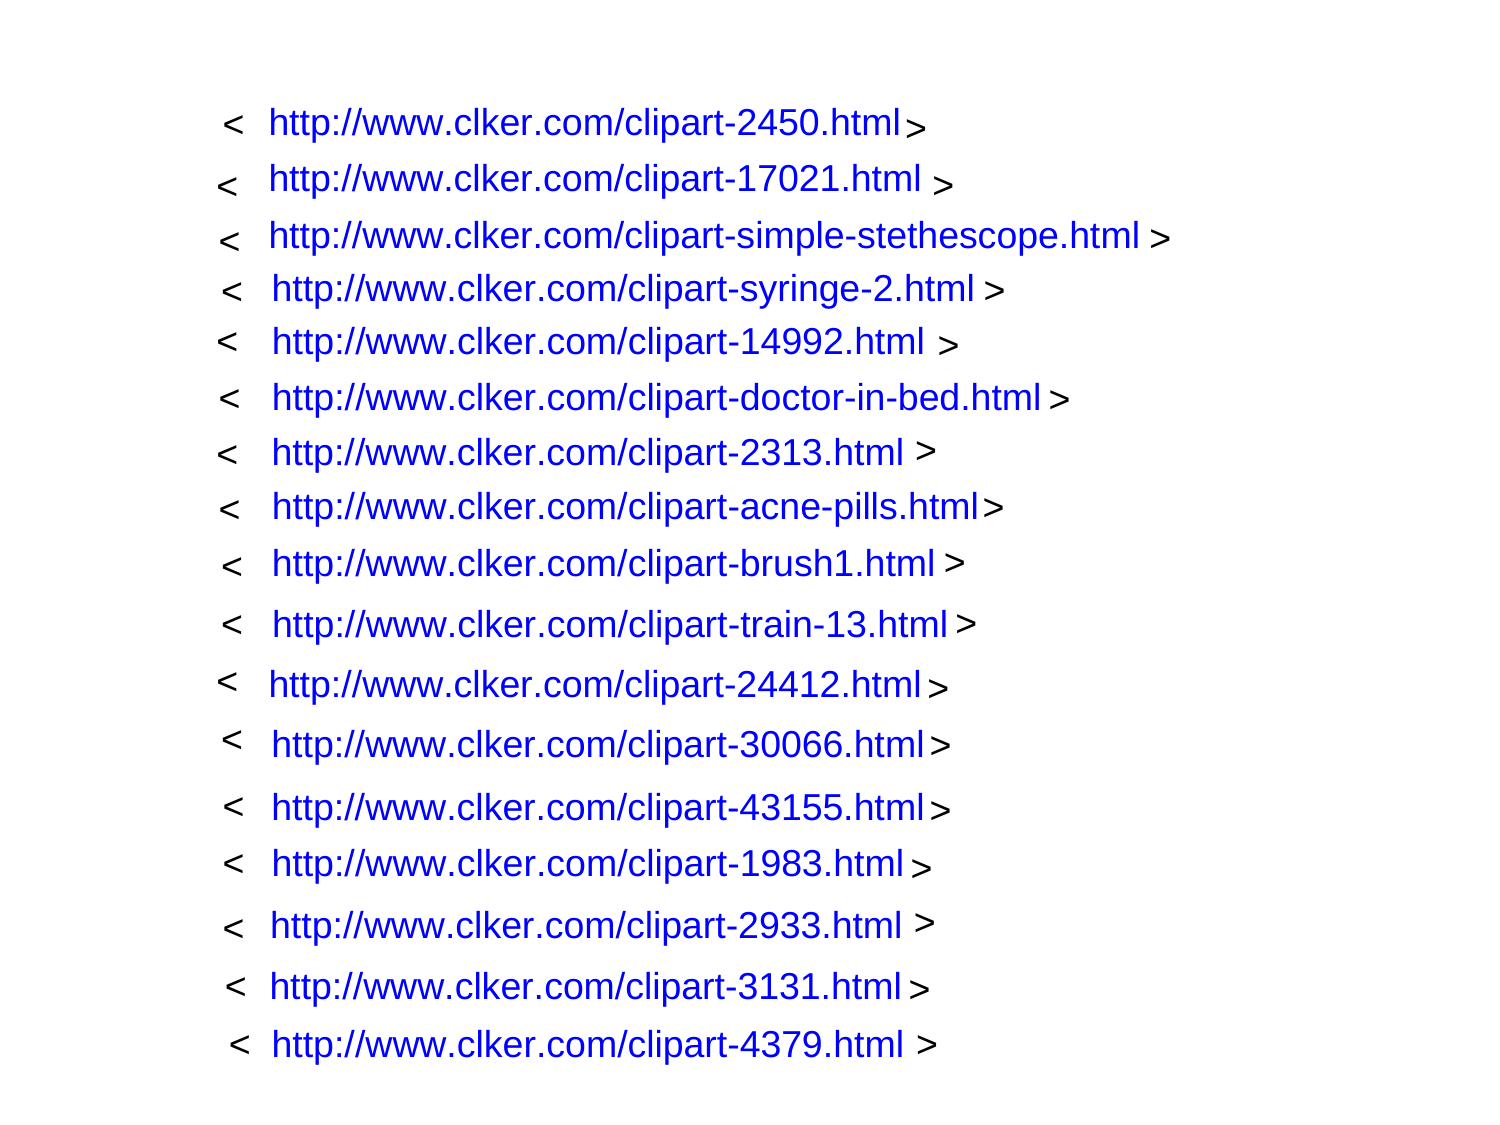

http://www.clker.com/clipart-2450.html
<
>
http://www.clker.com/clipart-17021.html
>
<
http://www.clker.com/clipart-simple-stethescope.html
>
<
http://www.clker.com/clipart-syringe-2.html
>
<
http://www.clker.com/clipart-14992.html
<
>
http://www.clker.com/clipart-doctor-in-bed.html
<
>
>
http://www.clker.com/clipart-2313.html
<
http://www.clker.com/clipart-acne-pills.html
>
<
>
http://www.clker.com/clipart-brush1.html
<
>
<
http://www.clker.com/clipart-train-13.html
<
http://www.clker.com/clipart-24412.html
>
<
http://www.clker.com/clipart-30066.html
>
<
http://www.clker.com/clipart-43155.html
>
http://www.clker.com/clipart-1983.html
<
>
>
http://www.clker.com/clipart-2933.html
<
<
http://www.clker.com/clipart-3131.html
>
<
http://www.clker.com/clipart-4379.html
>